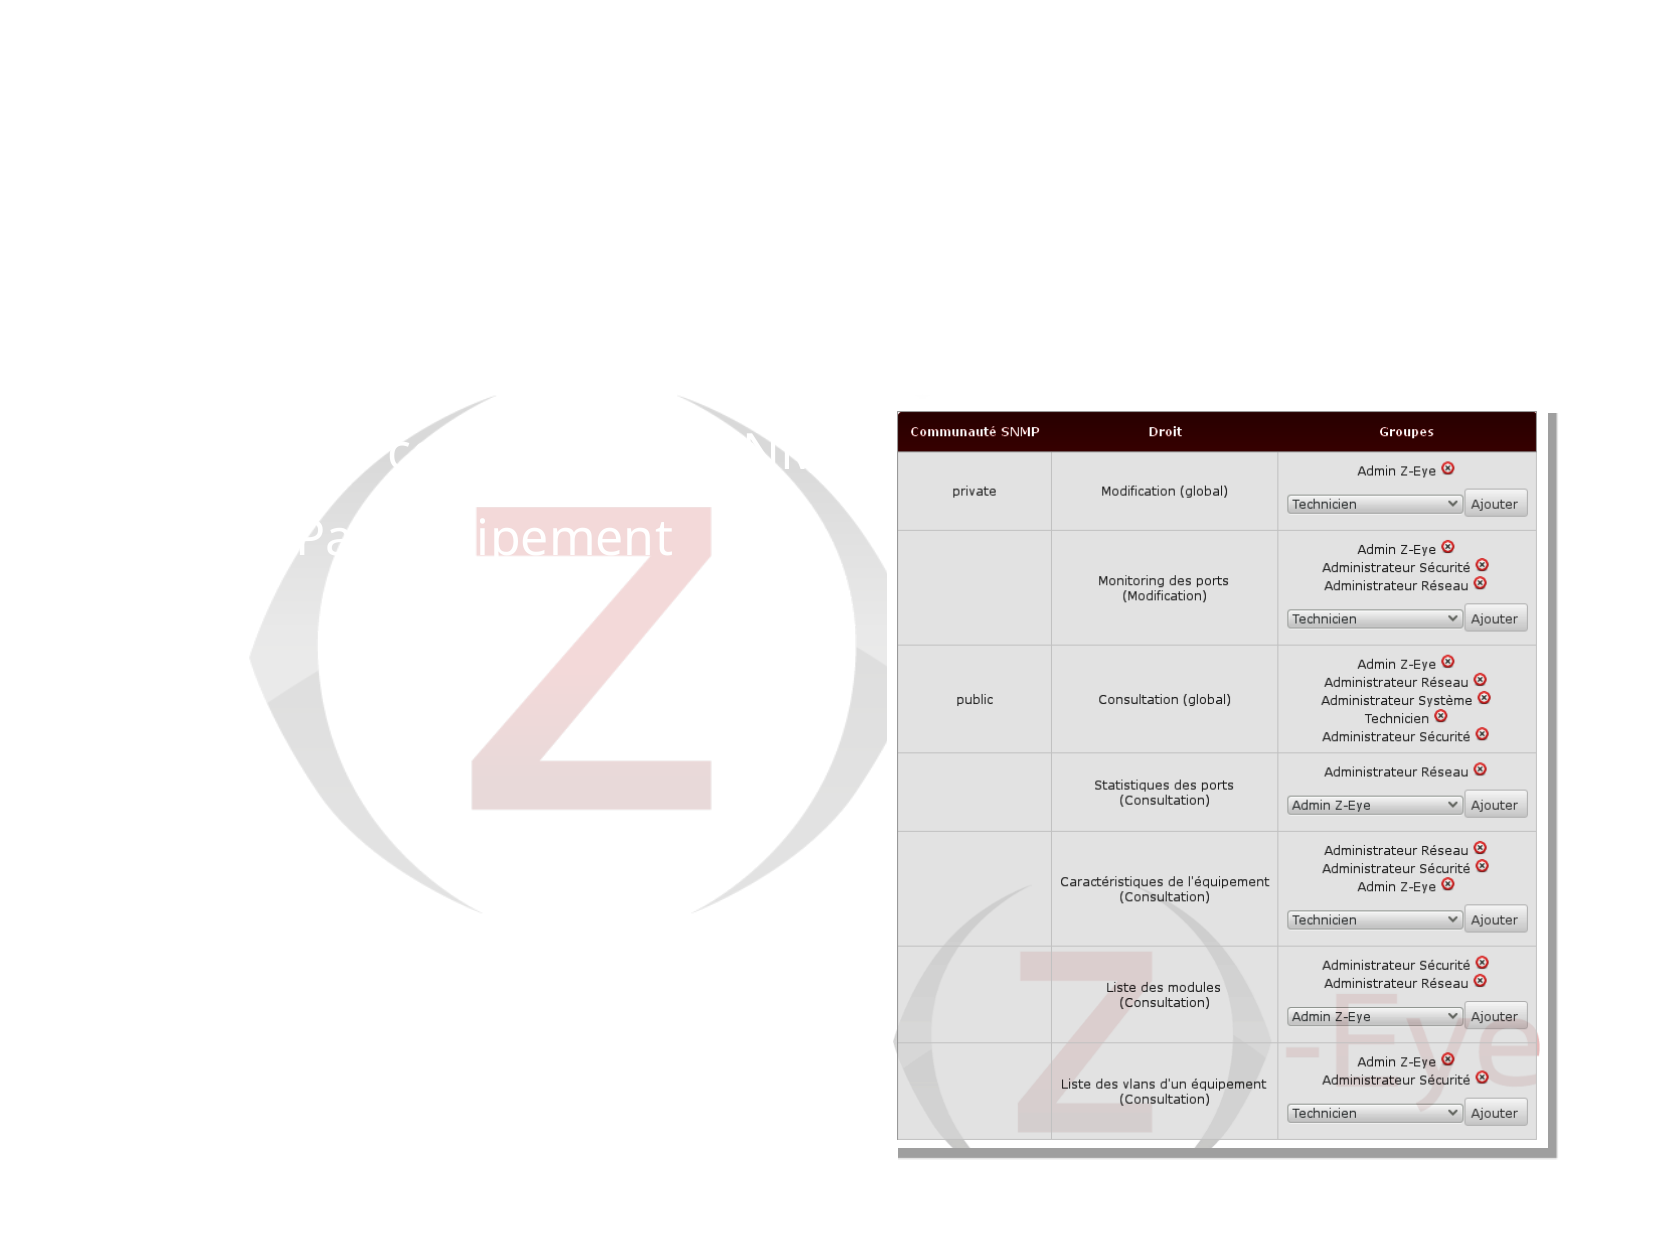

# Monitoring et gestion réseau
Droits sur les équipements
Par communauté SNMP
Par équipement